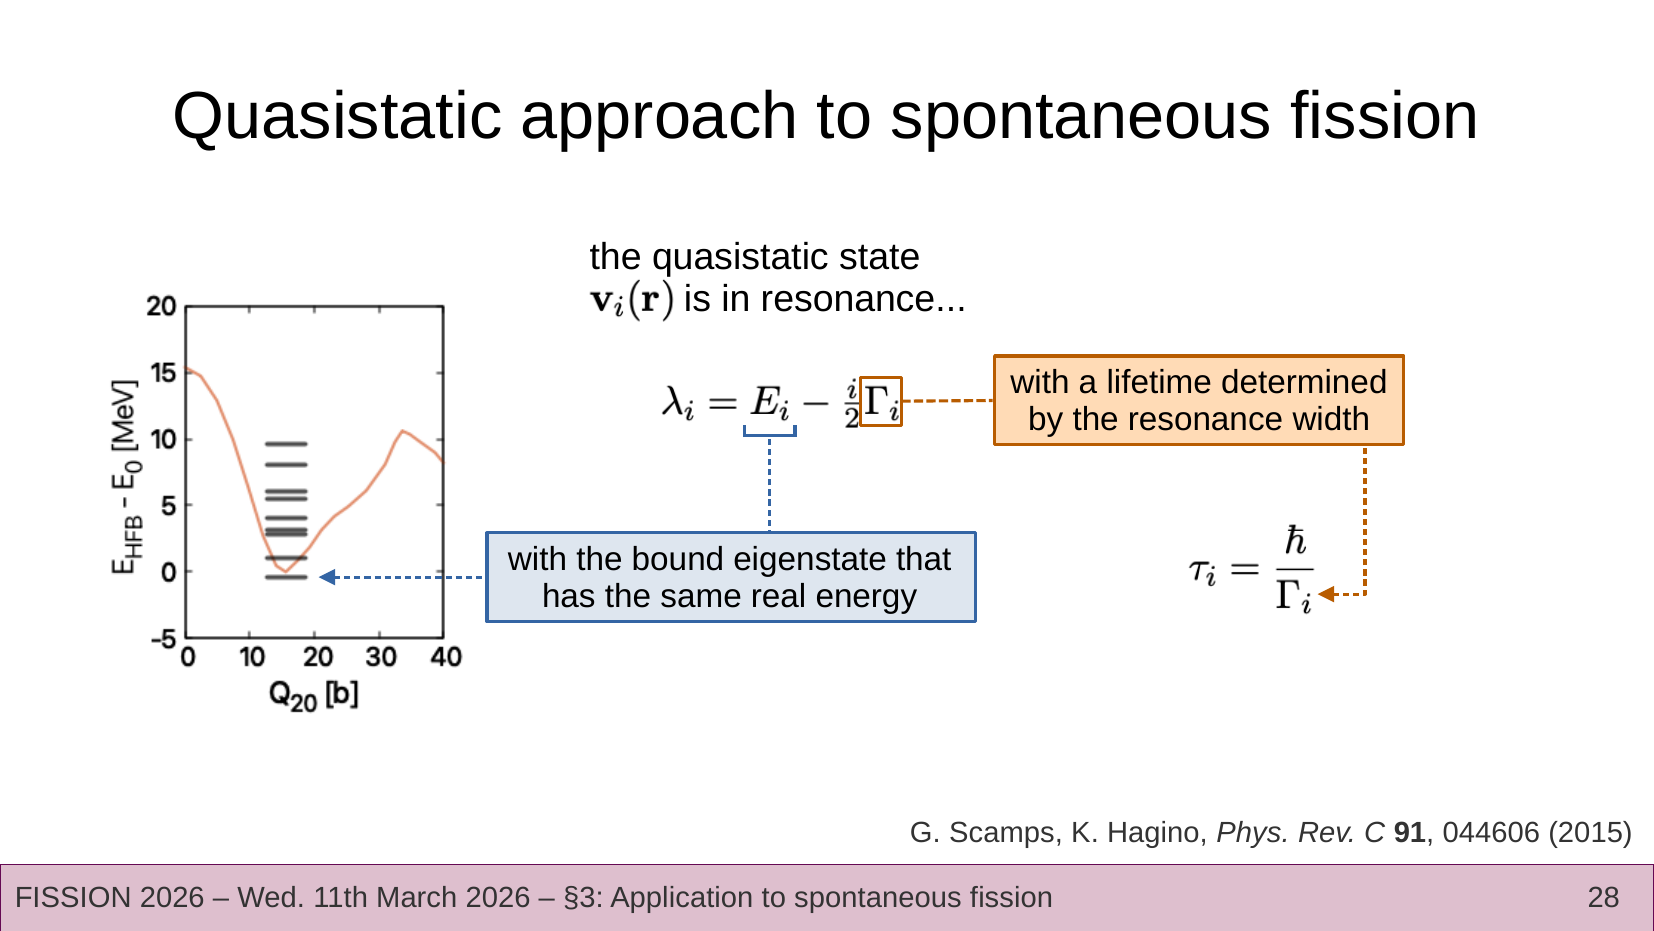

# Quasistatic approach to spontaneous fission
the quasistatic state
 is in resonance...
with a lifetime determined by the resonance width
with the bound eigenstate that has the same real energy
G. Scamps, K. Hagino, Phys. Rev. C 91, 044606 (2015)
FISSION 2026 – Wed. 11th March 2026 – §3: Application to spontaneous fission